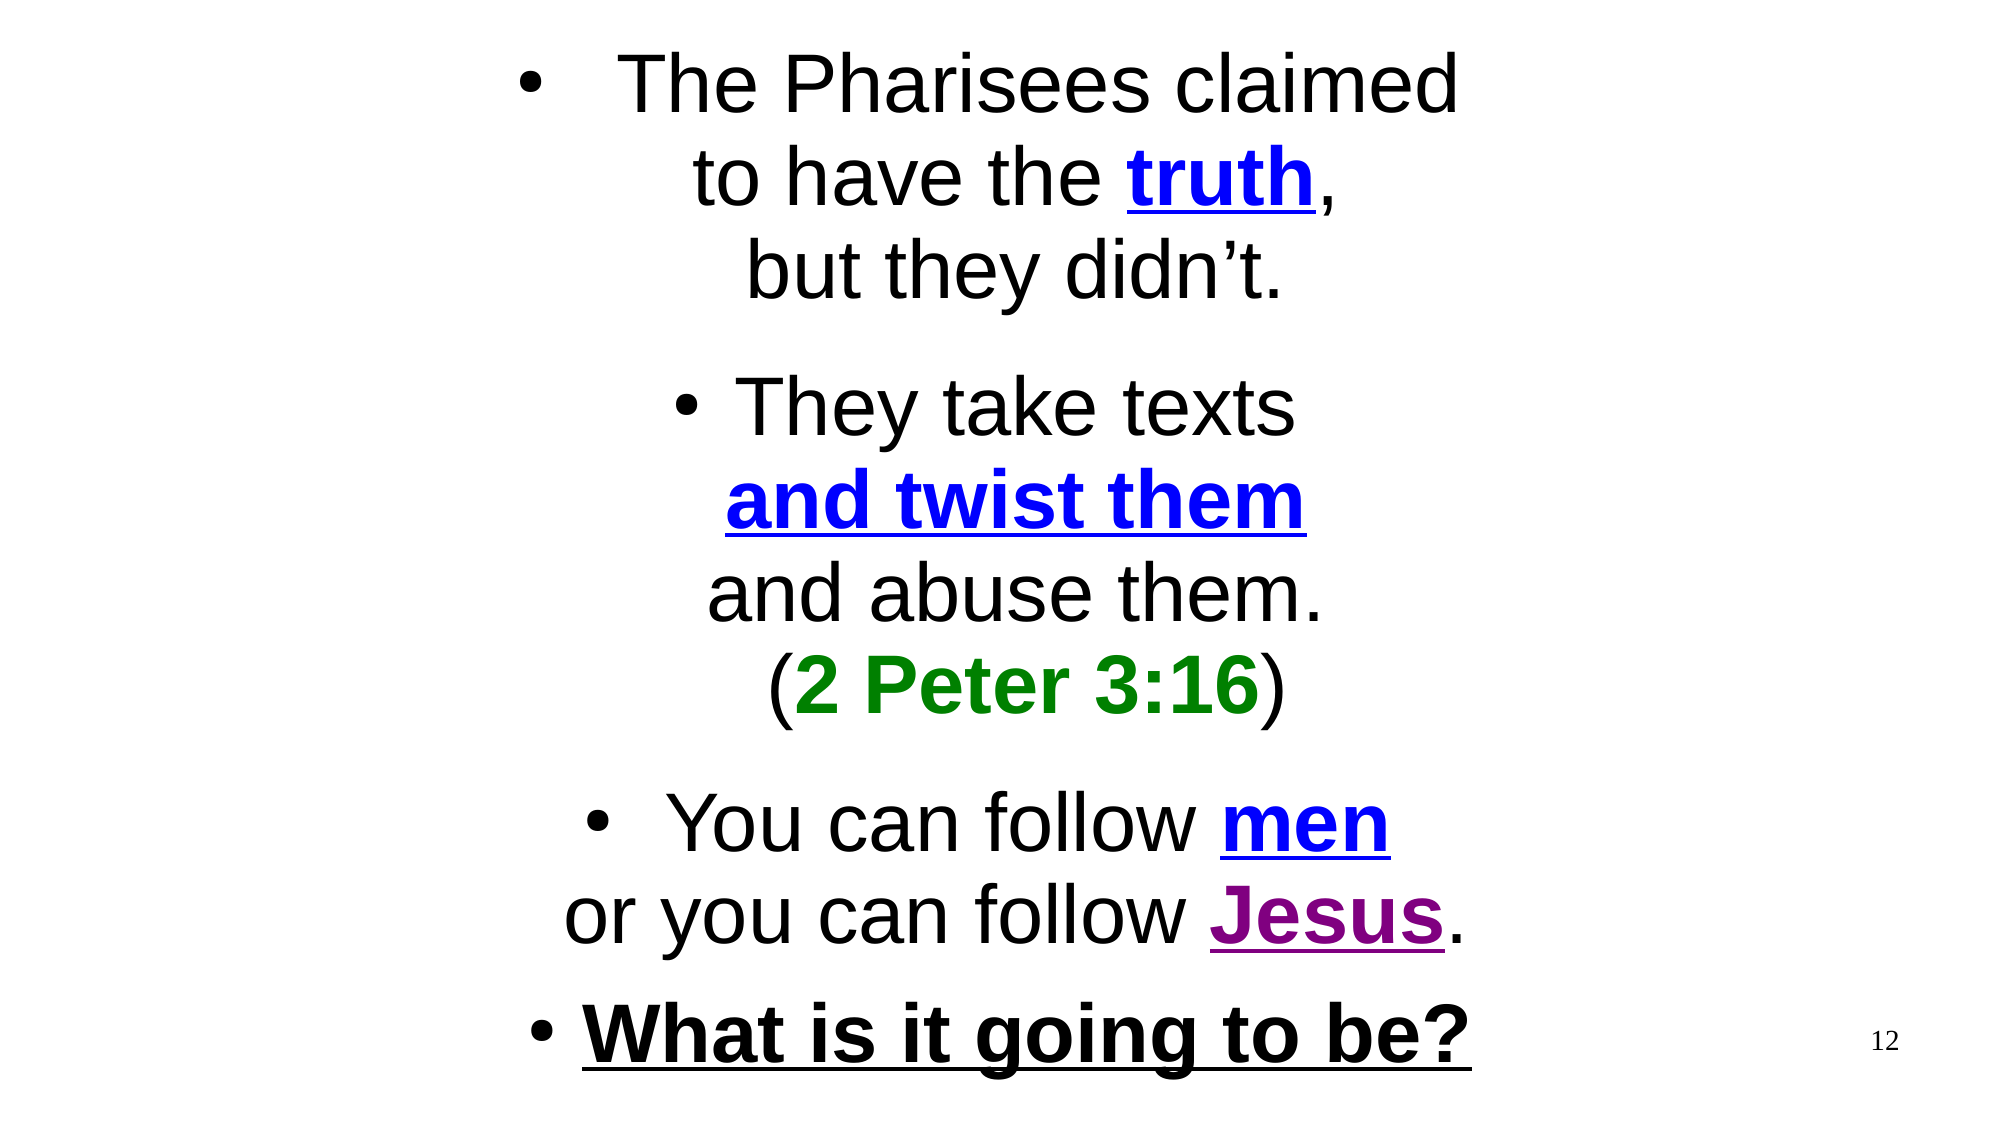

# The Pharisees claimed to have the truth, but they didn’t.
They take texts
and twist them
and abuse them.
(2 Peter 3:16)
 You can follow men
or you can follow Jesus.
What is it going to be?
12